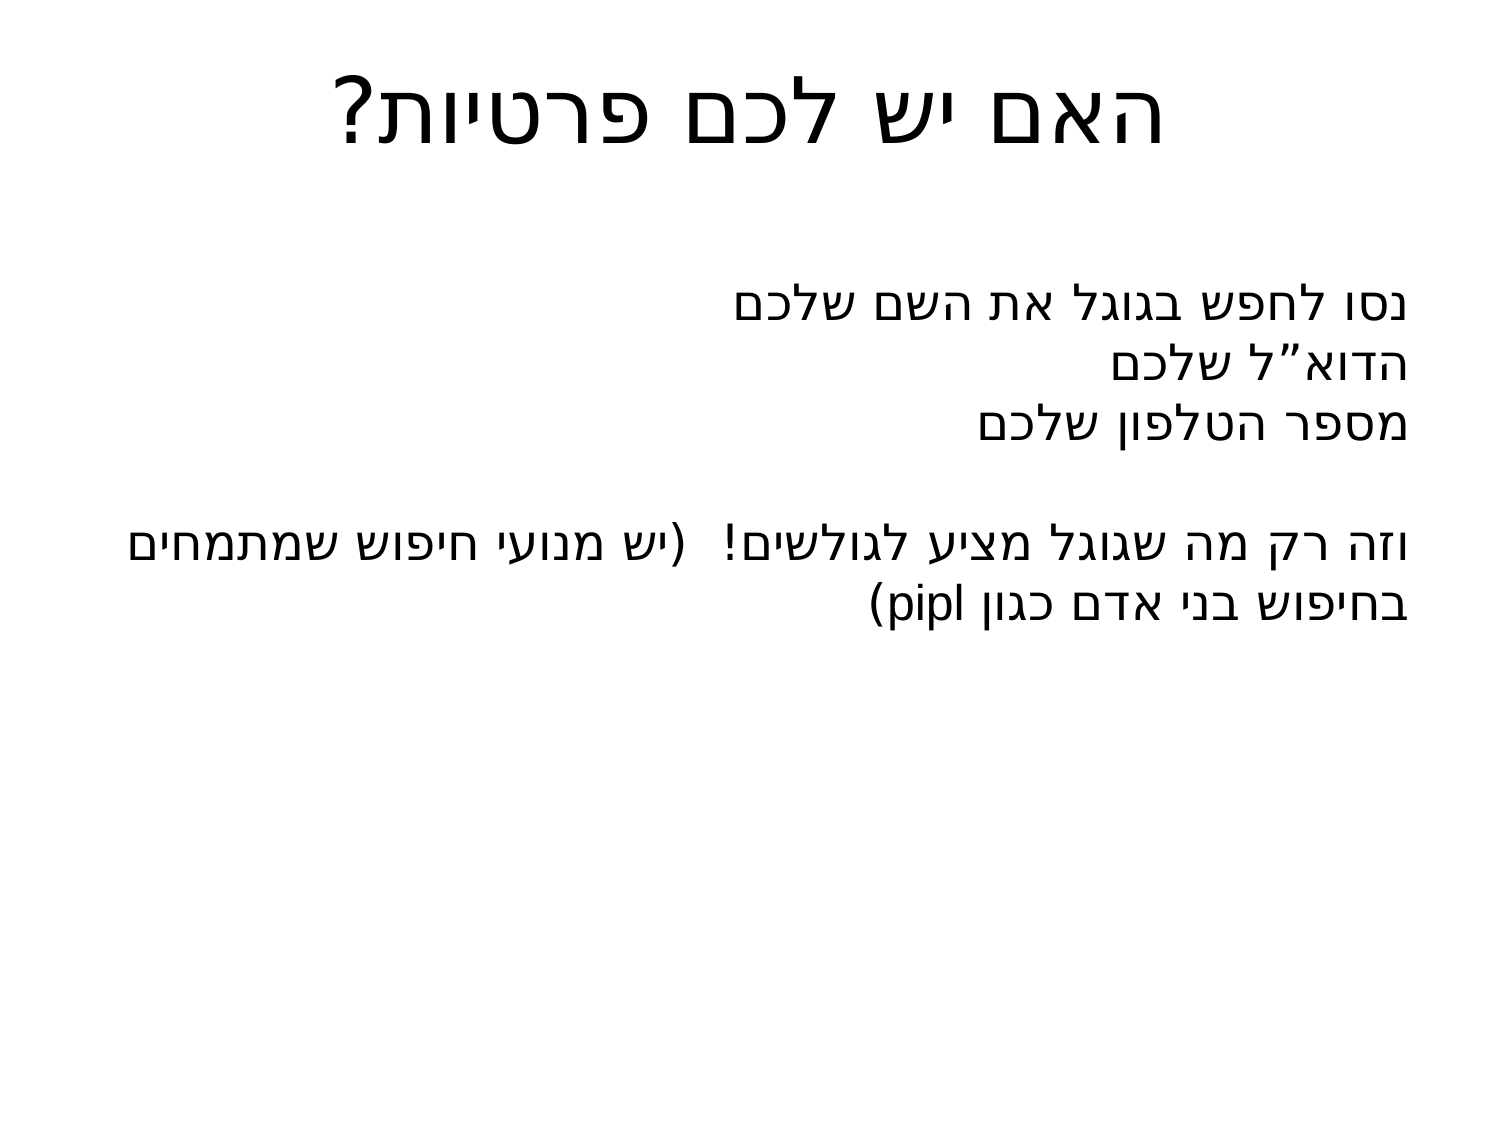

האם יש לכם פרטיות?
נסו לחפש בגוגל את השם שלכם
הדוא”ל שלכם
מספר הטלפון שלכם
וזה רק מה שגוגל מציע לגולשים! (יש מנועי חיפוש שמתמחים בחיפוש בני אדם כגון pipl)